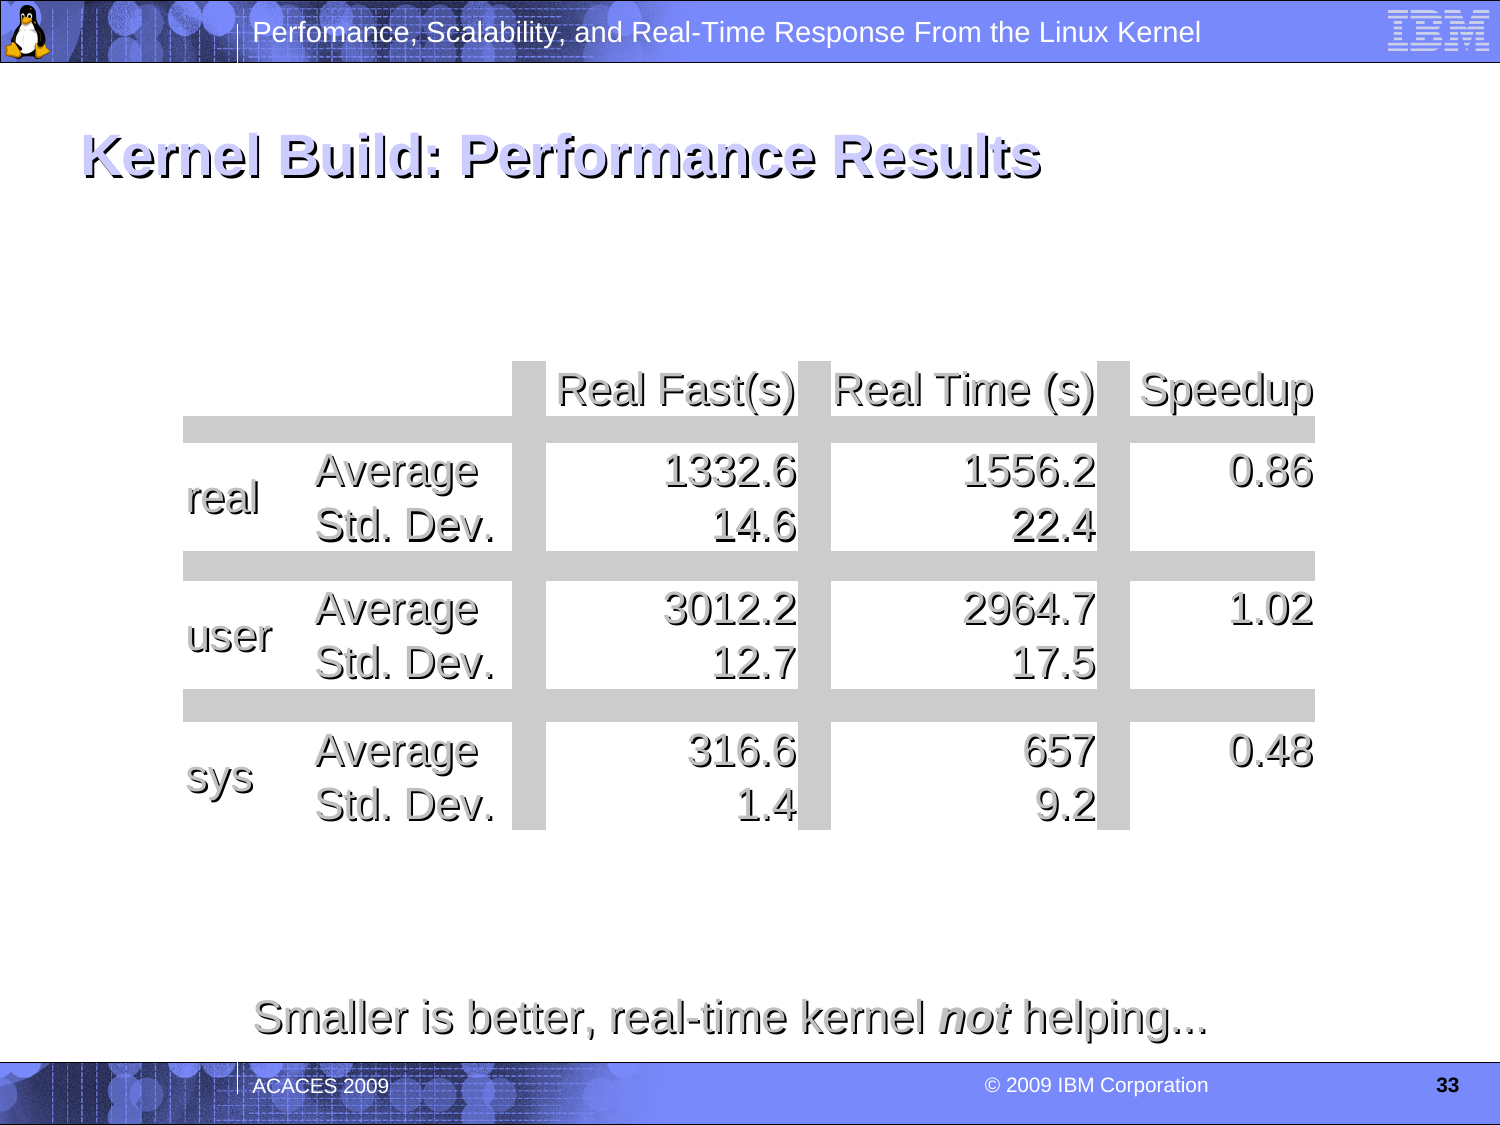

# Kernel Build: Performance Results
Smaller is better, real-time kernel not helping...
33